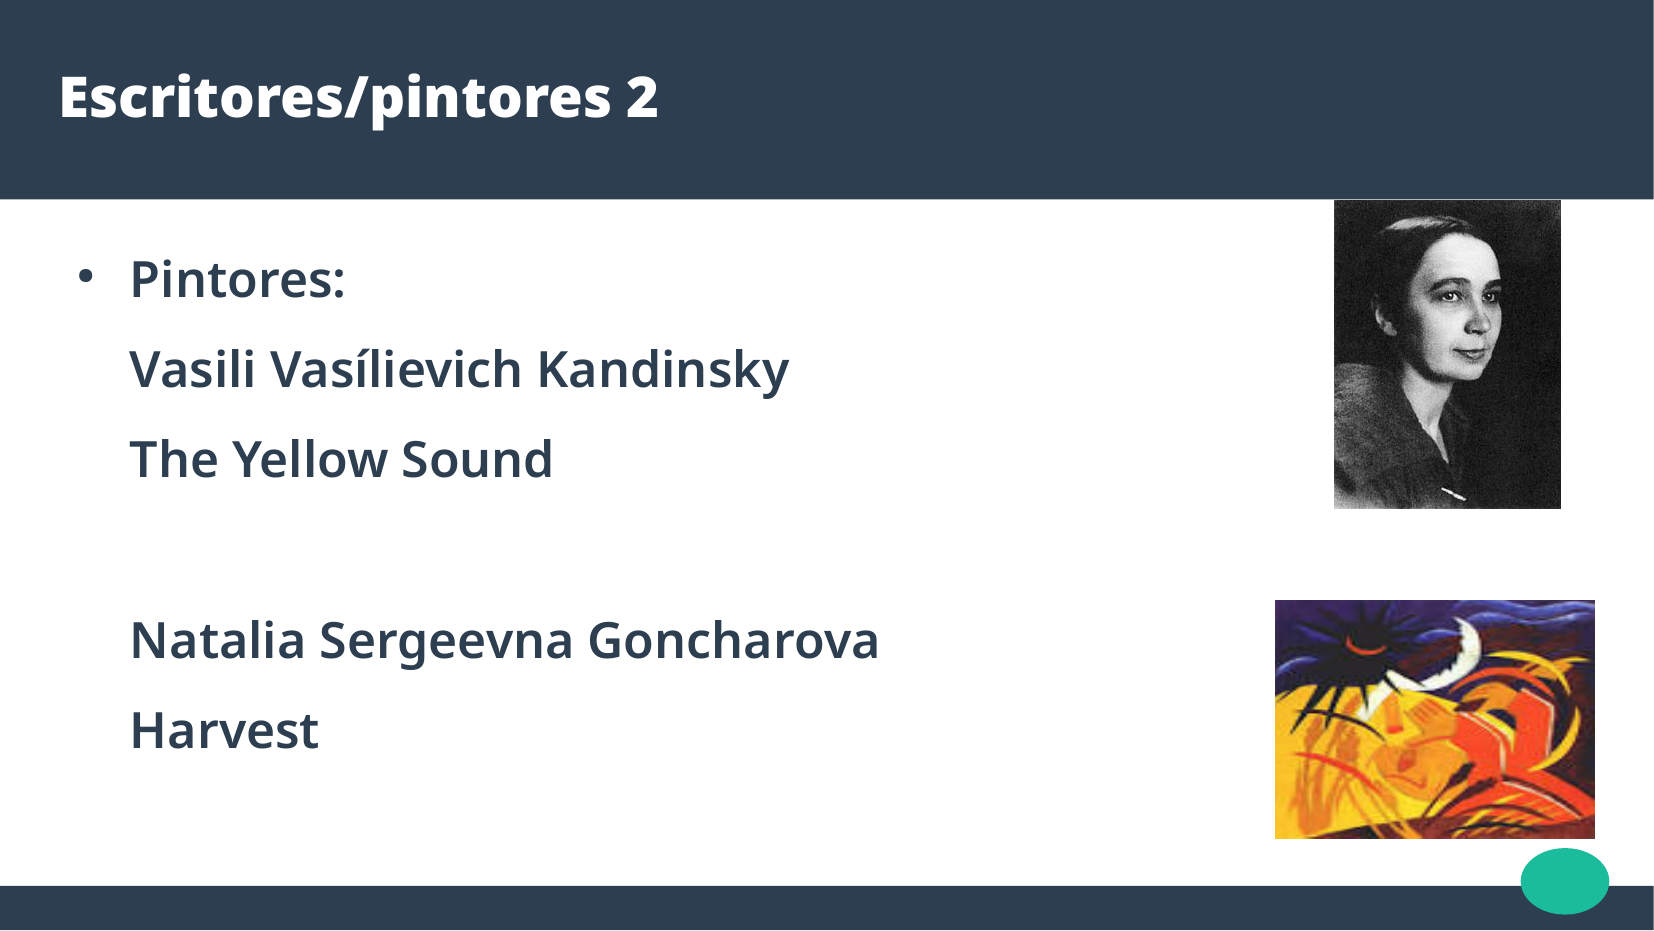

# Escritores/pintores 2
Pintores:
Vasili Vasílievich Kandinsky
The Yellow Sound
Natalia Sergeevna Goncharova
Harvest